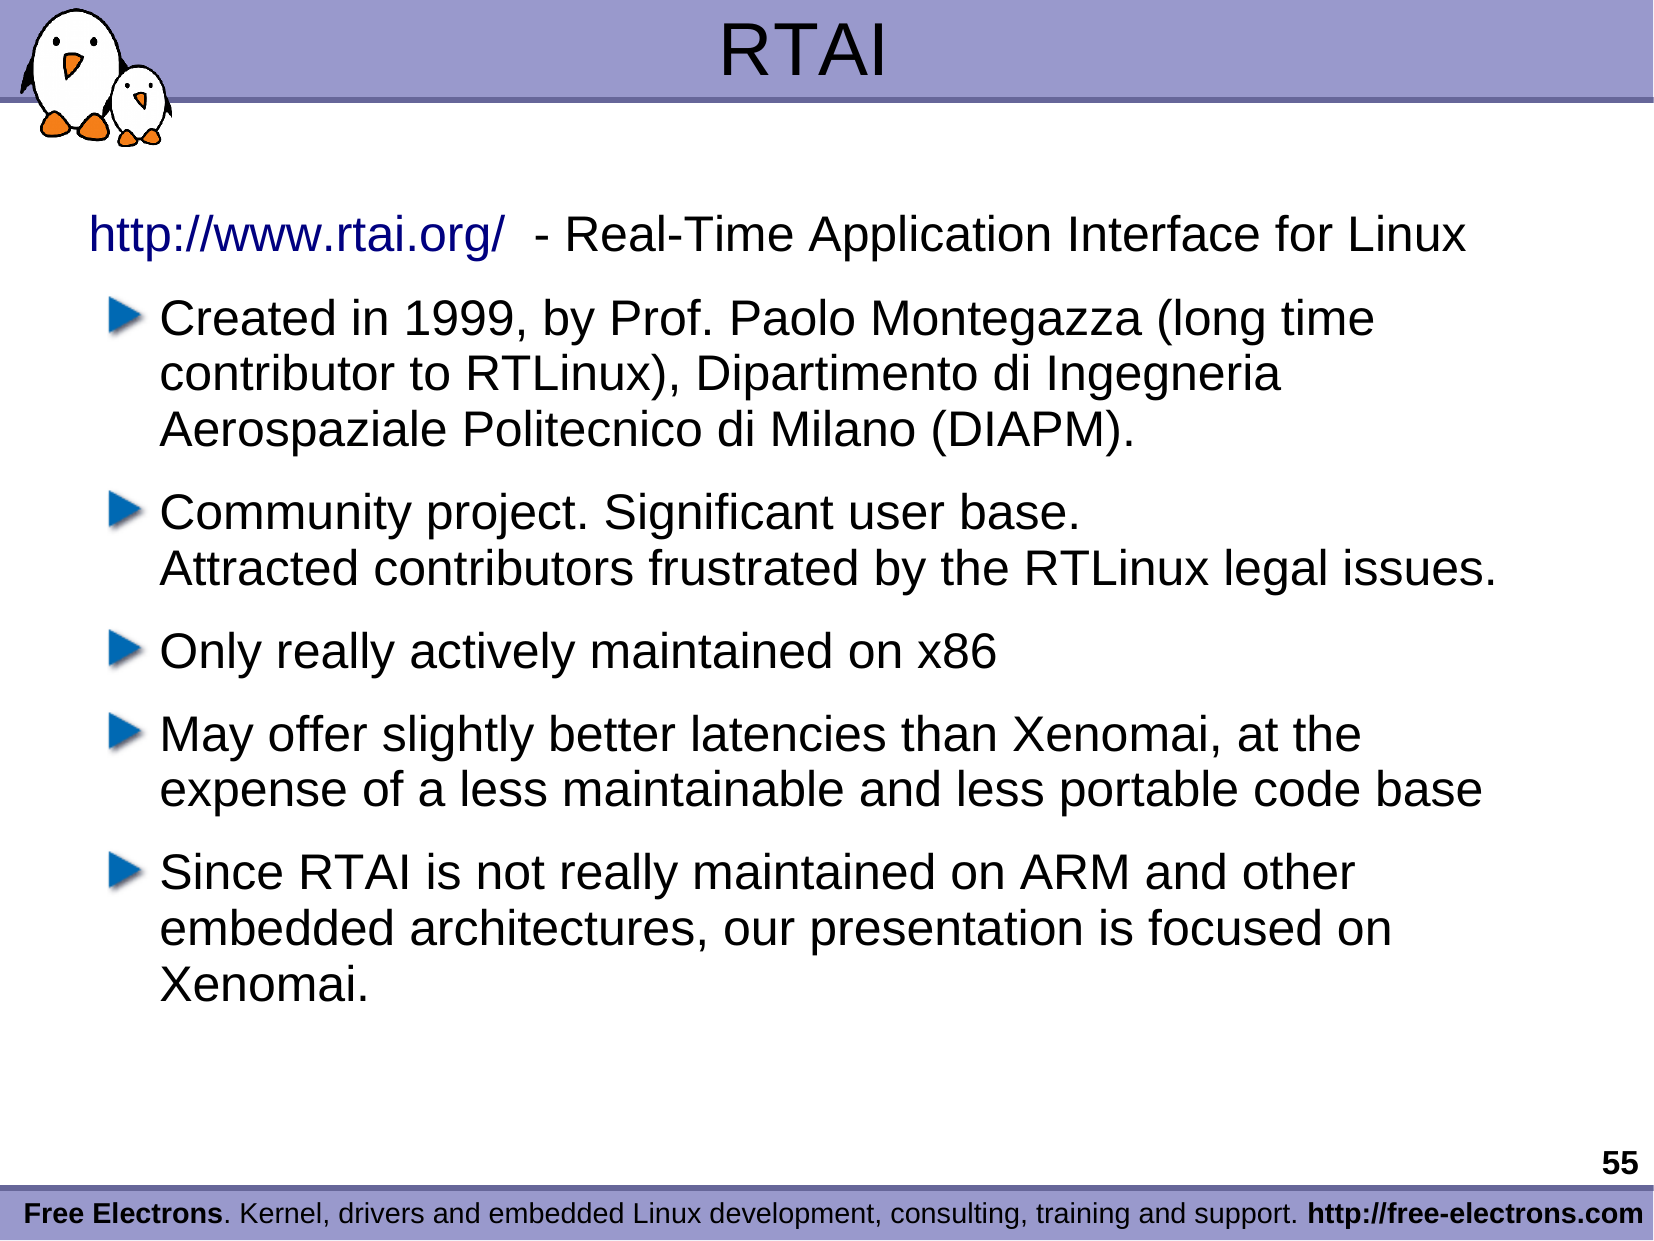

# RTAI
http://www.rtai.org/ - Real-Time Application Interface for Linux
Created in 1999, by Prof. Paolo Montegazza (long time contributor to RTLinux), Dipartimento di Ingegneria Aerospaziale Politecnico di Milano (DIAPM).
Community project. Significant user base.
Attracted contributors frustrated by the RTLinux legal issues.
Only really actively maintained on x86
May offer slightly better latencies than Xenomai, at the expense of a less maintainable and less portable code base
Since RTAI is not really maintained on ARM and other embedded architectures, our presentation is focused on Xenomai.